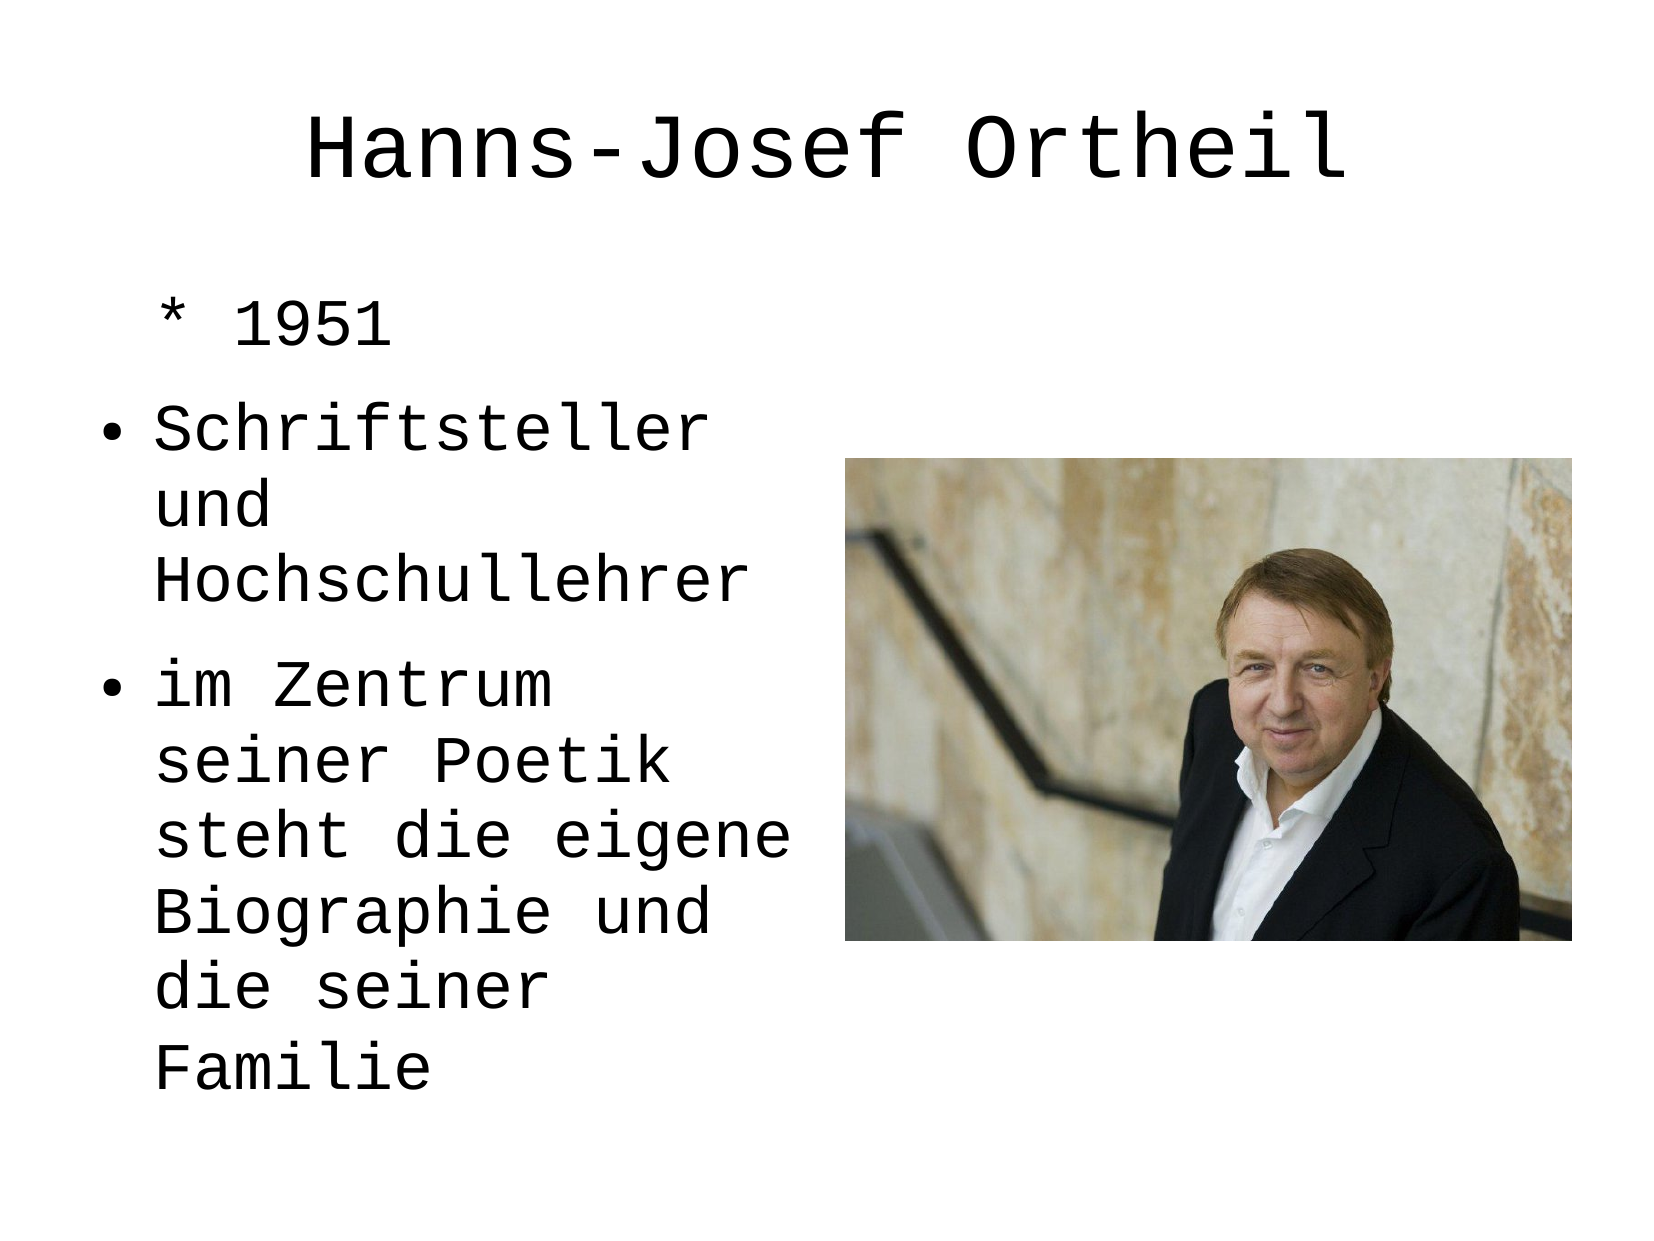

# Hanns-Josef Ortheil
* 1951
Schriftsteller und Hochschullehrer
im Zentrum seiner Poetik steht die eigene Biographie und die seiner Familie